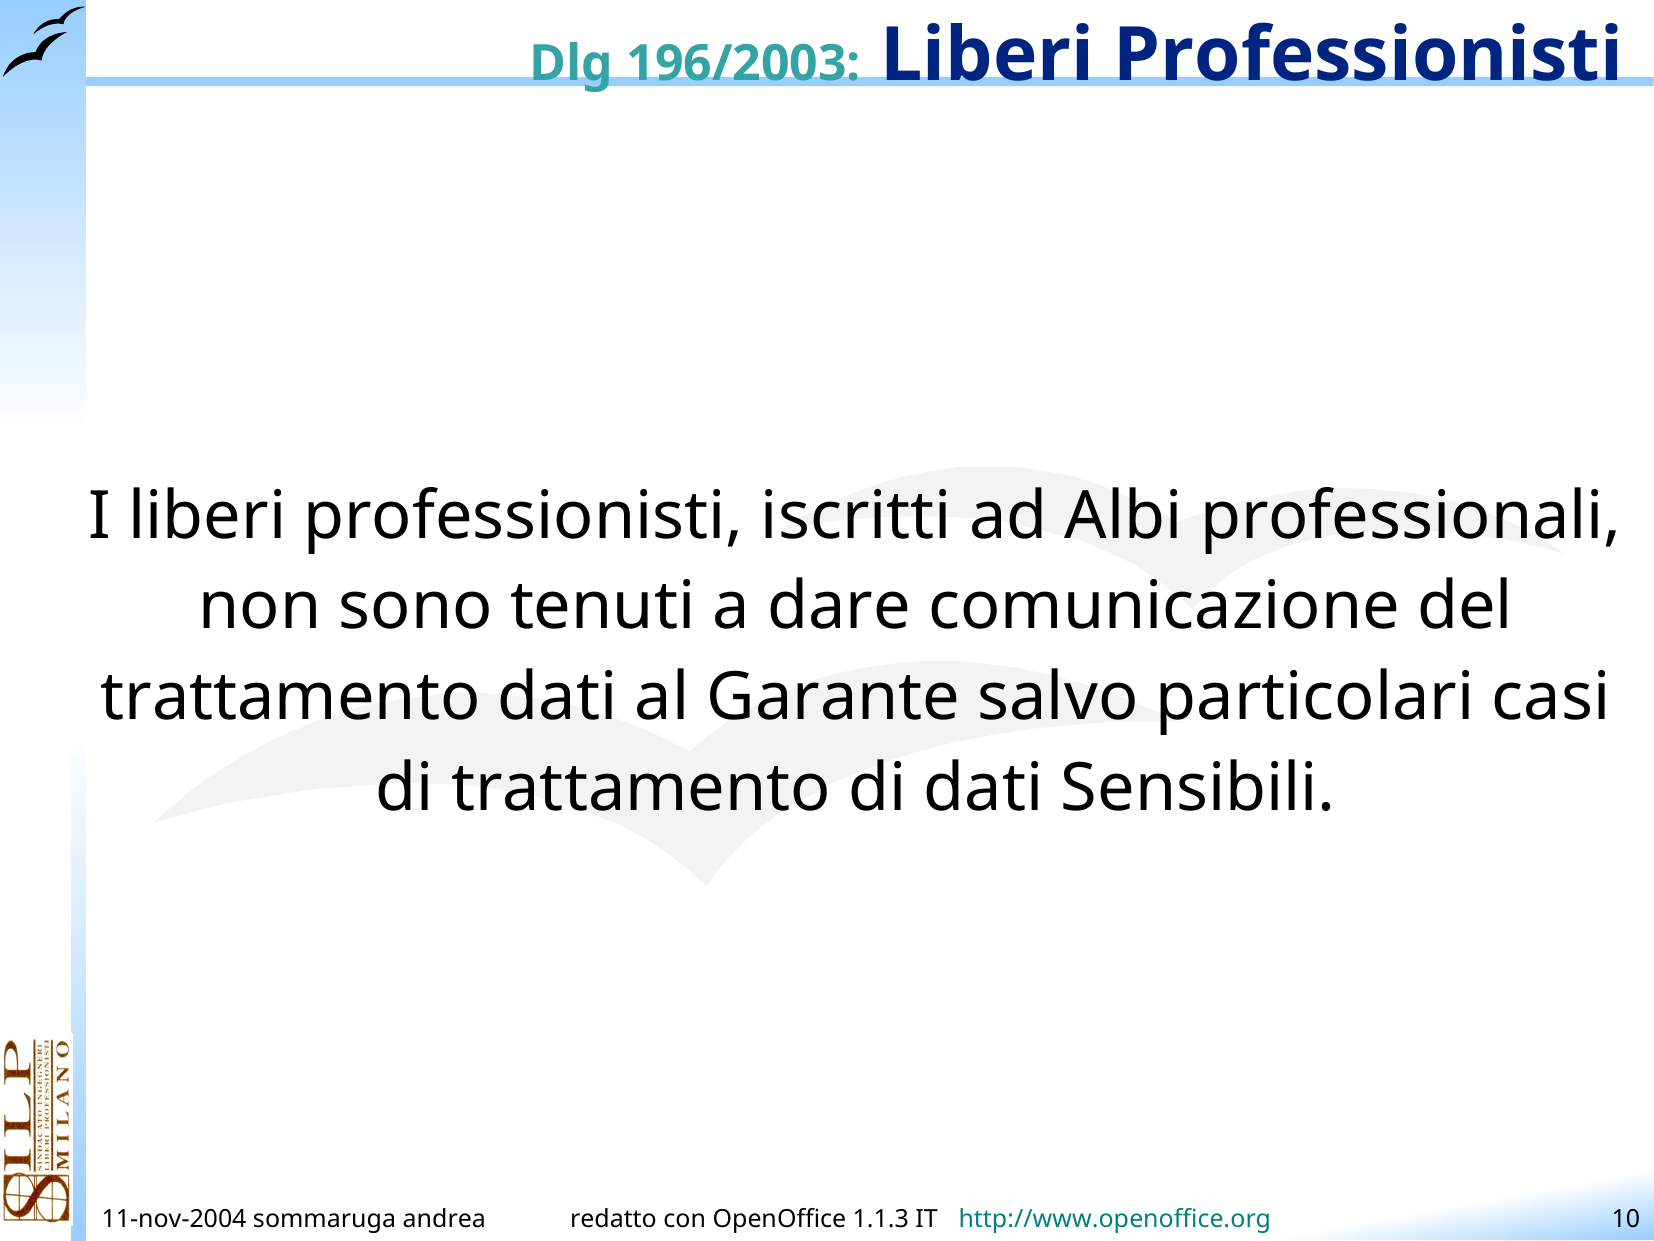

# Dlg 196/2003: Liberi Professionisti
I liberi professionisti, iscritti ad Albi professionali, non sono tenuti a dare comunicazione del trattamento dati al Garante salvo particolari casi di trattamento di dati Sensibili.